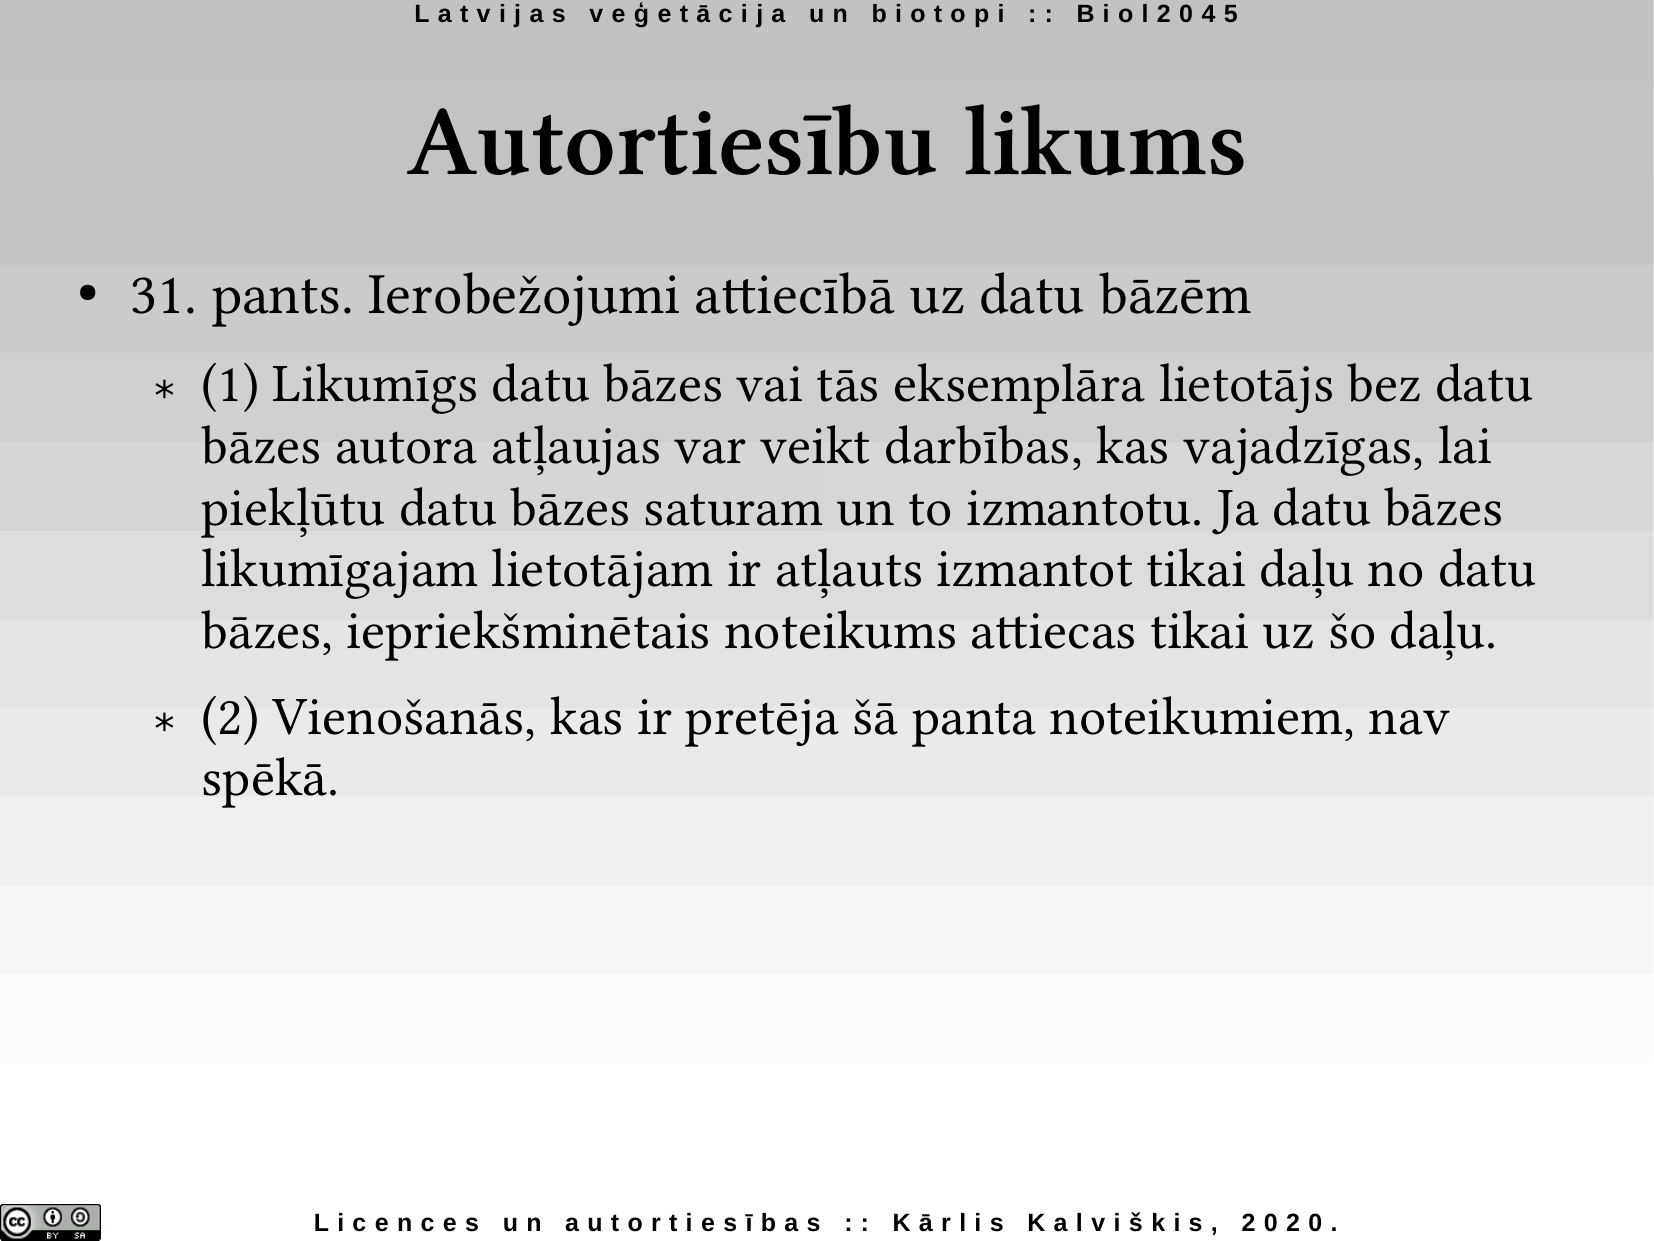

# Autortiesību likums
31. pants. Ierobežojumi attiecībā uz datu bāzēm
(1) Likumīgs datu bāzes vai tās eksemplāra lietotājs bez datu bāzes autora atļaujas var veikt darbības, kas vajadzīgas, lai piekļūtu datu bāzes saturam un to izmantotu. Ja datu bāzes likumīgajam lietotājam ir atļauts izmantot tikai daļu no datu bāzes, iepriekšminētais noteikums attiecas tikai uz šo daļu.
(2) Vienošanās, kas ir pretēja šā panta noteikumiem, nav spēkā.